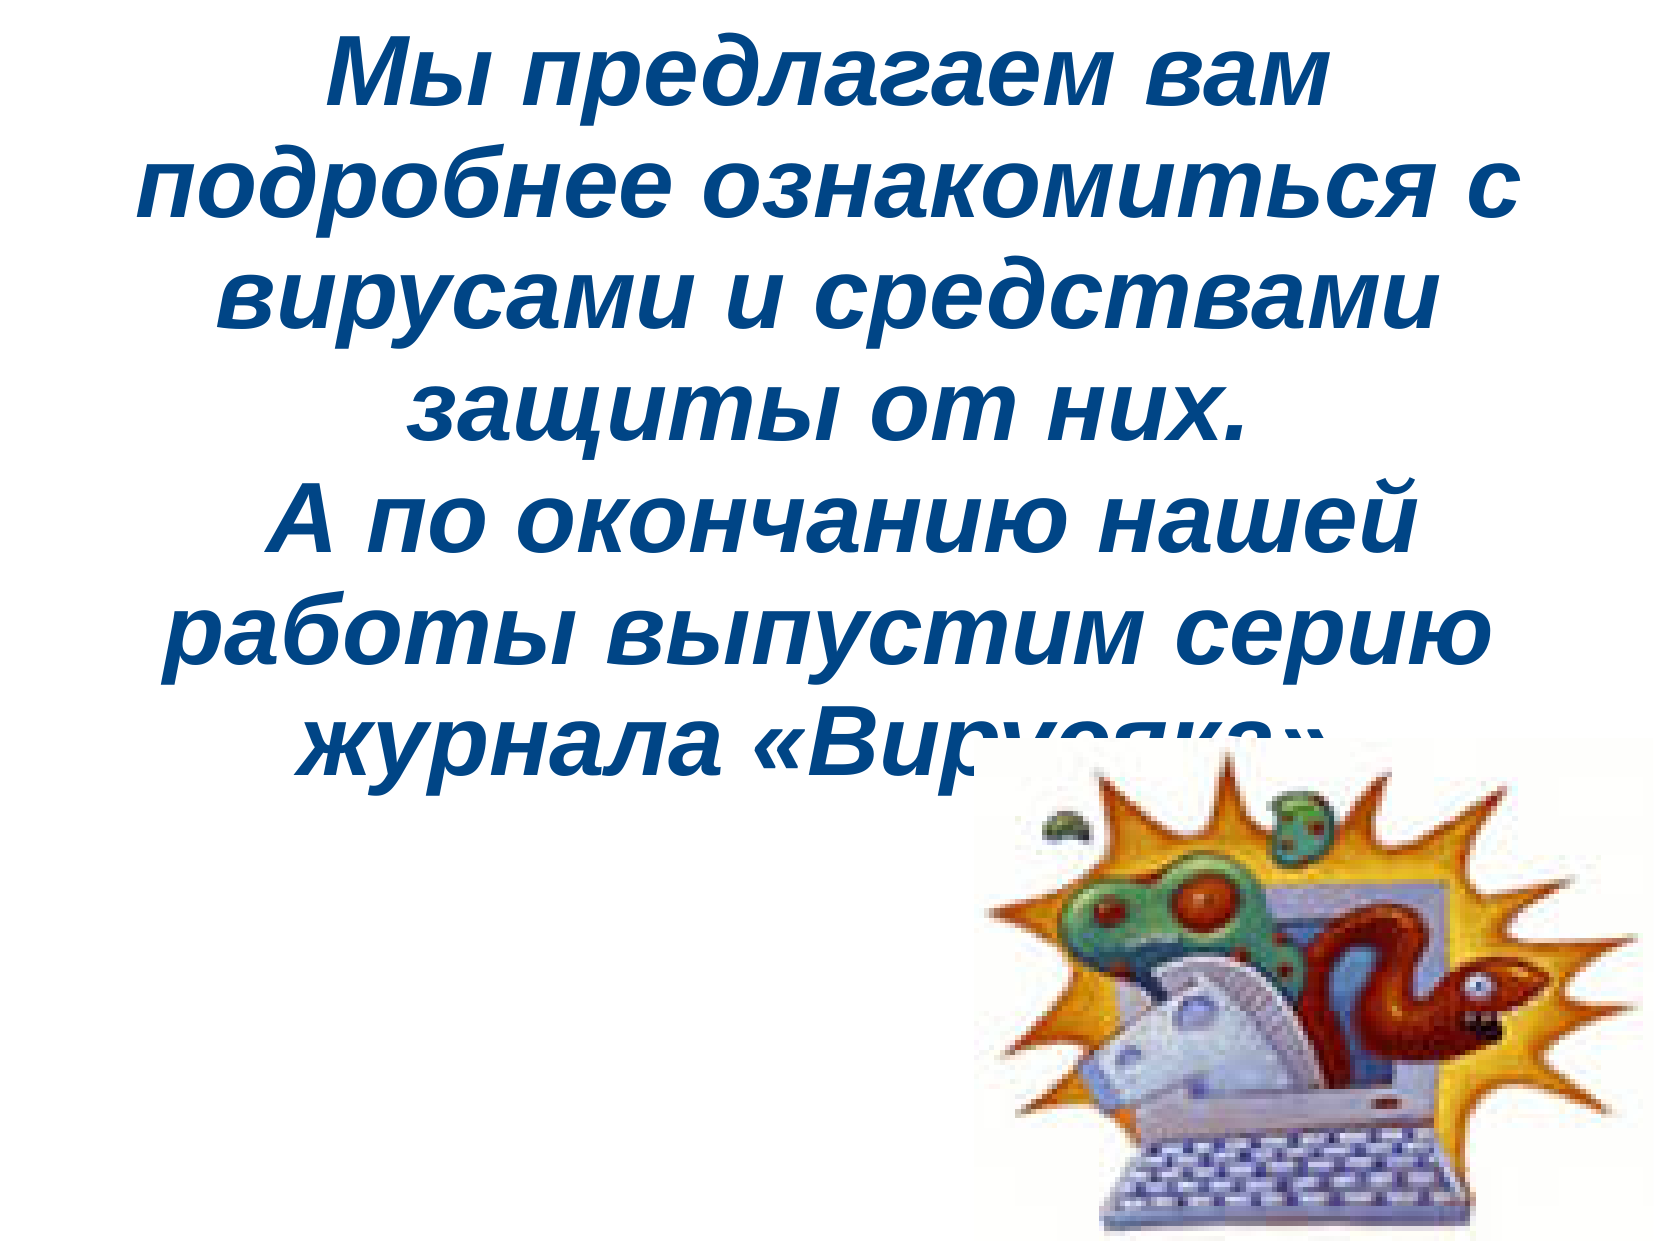

# Мы предлагаем вам подробнее ознакомиться с вирусами и средствами защиты от них.
 А по окончанию нашей работы выпустим серию журнала «Вирусяка».